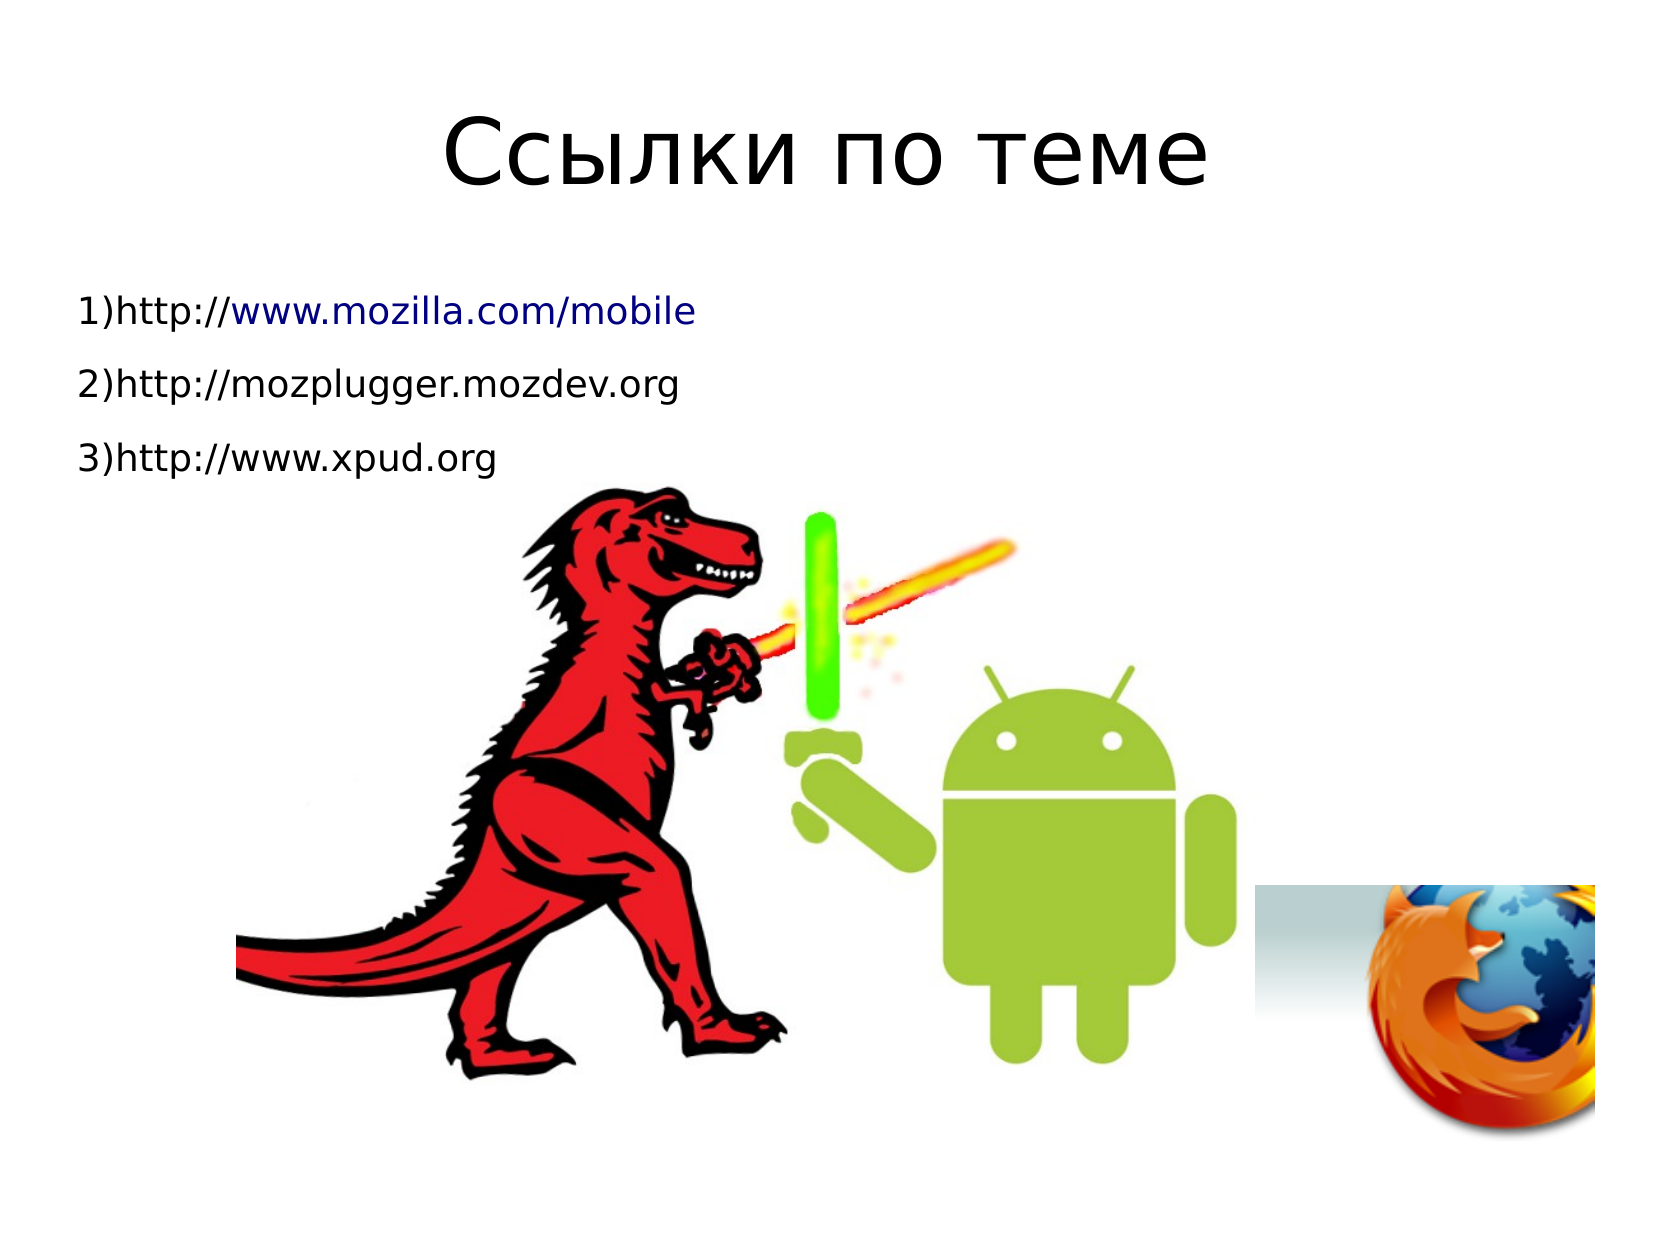

# Ссылки по теме
http://www.mozilla.com/mobile
http://mozplugger.mozdev.org
http://www.xpud.org